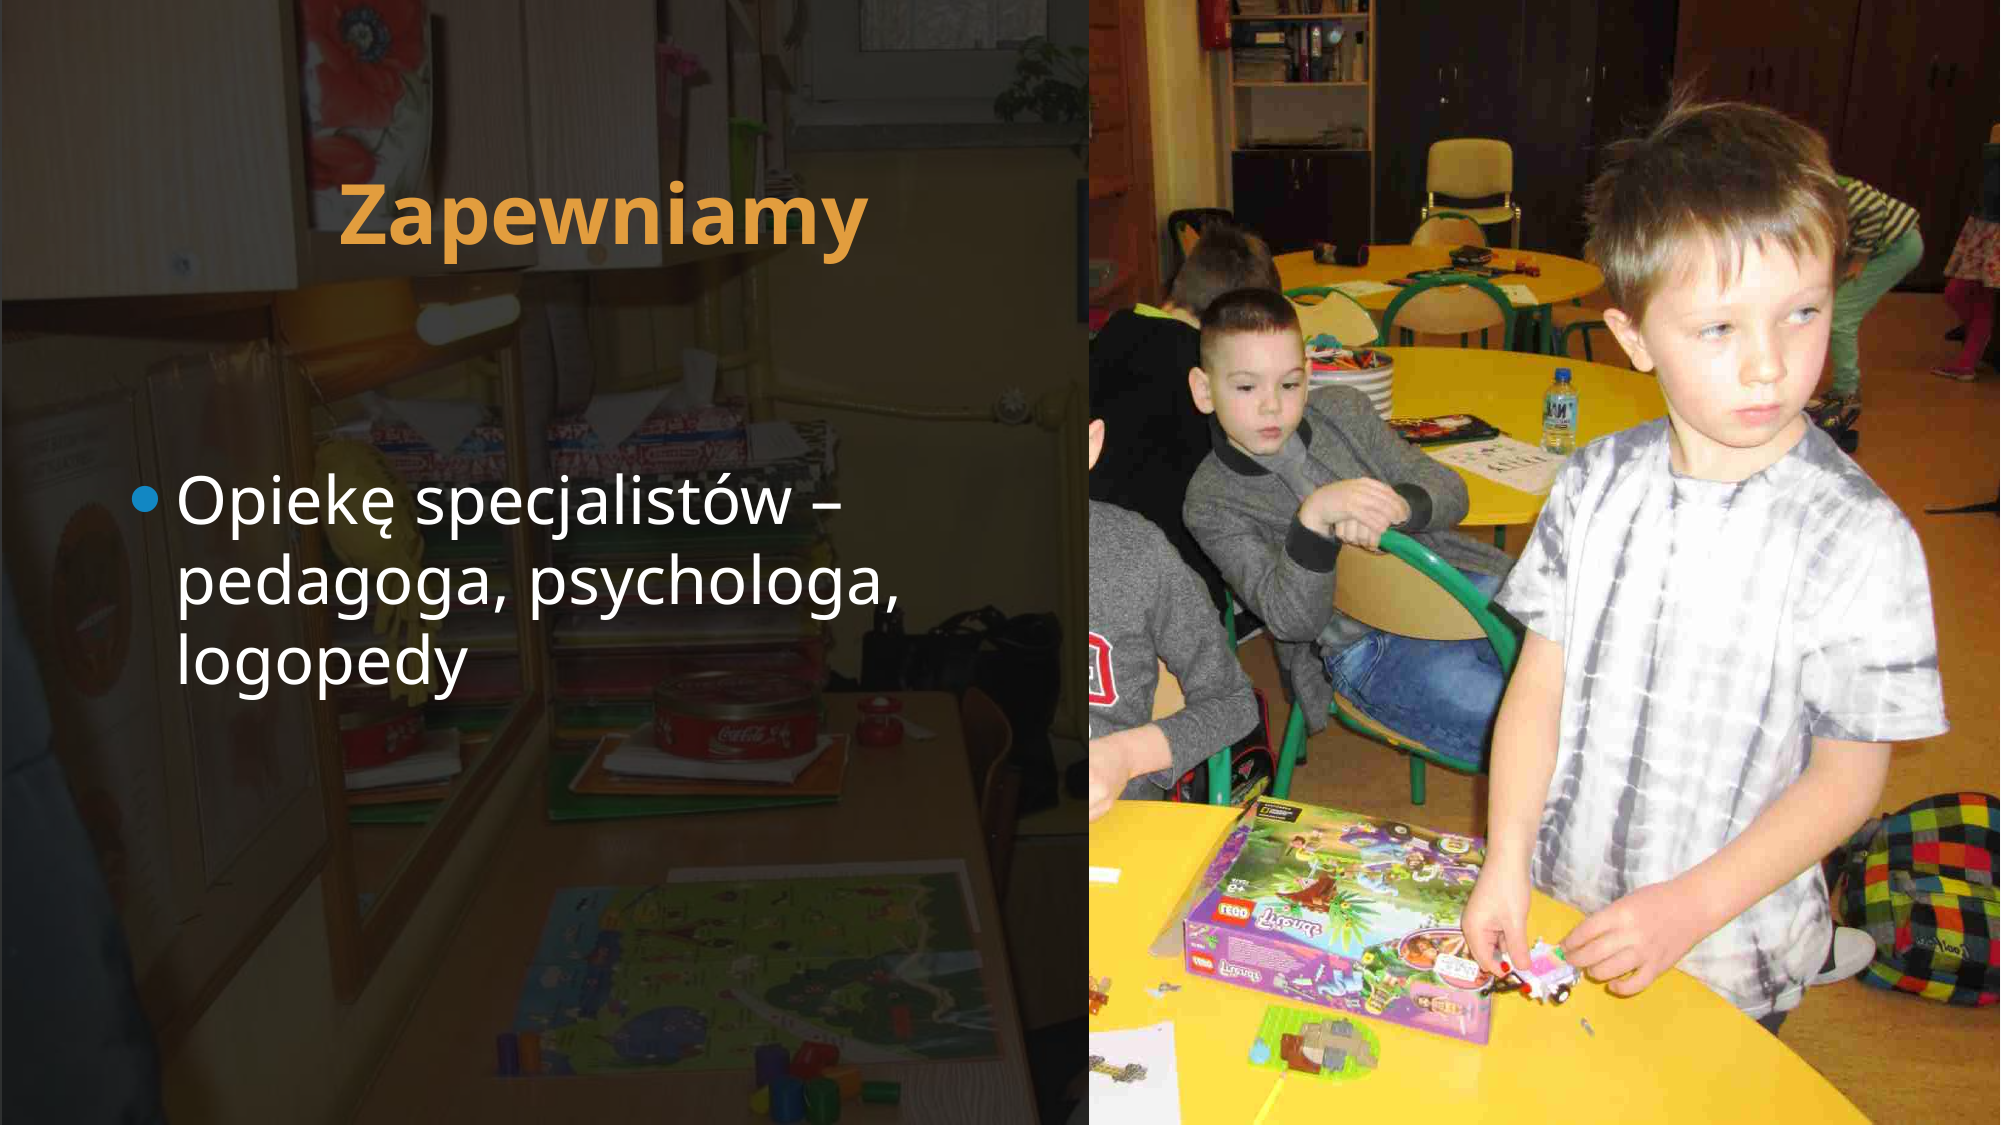

# Zapewniamy
Opiekę specjalistów – pedagoga, psychologa, logopedy